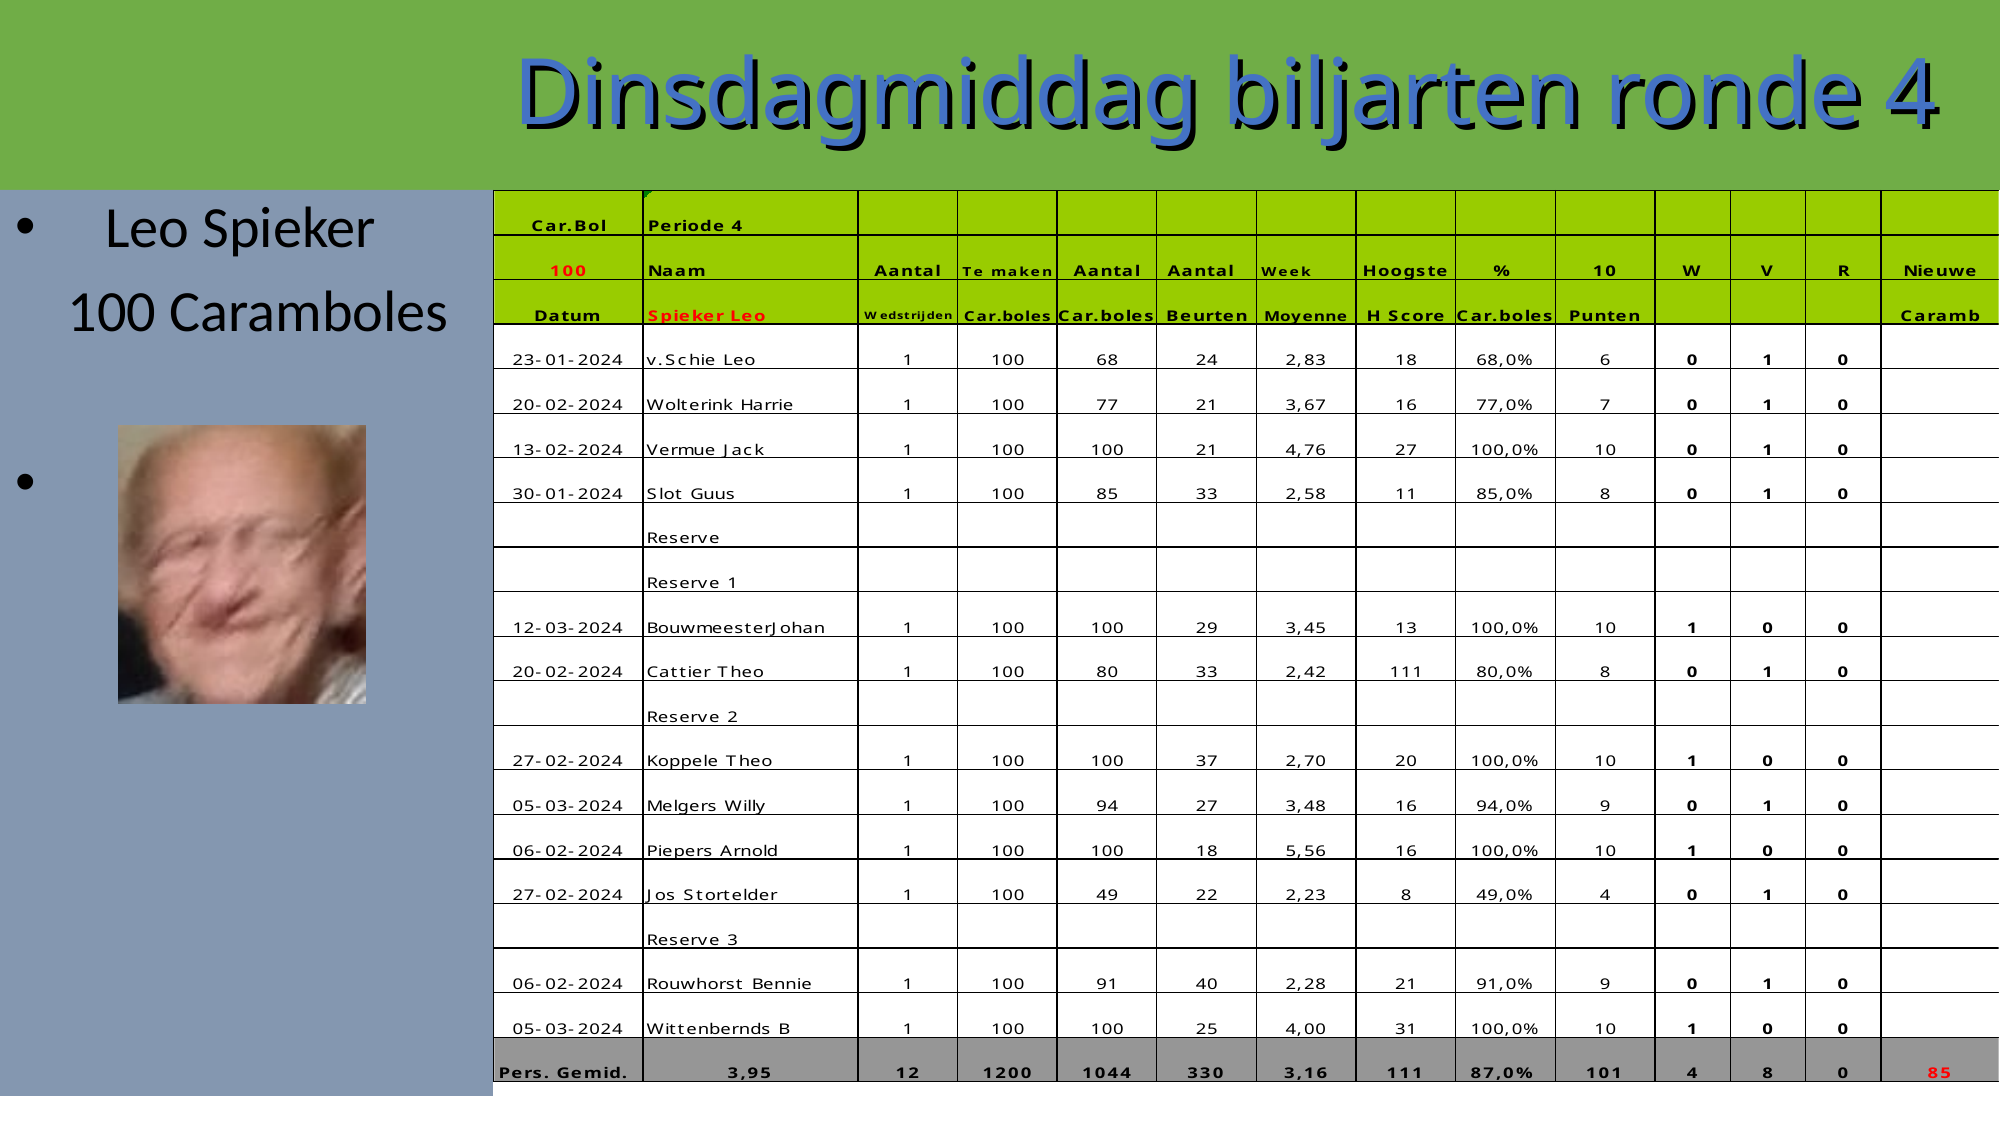

# Dinsdagmiddag biljarten ronde 4
 Leo Spieker
 100 Caramboles